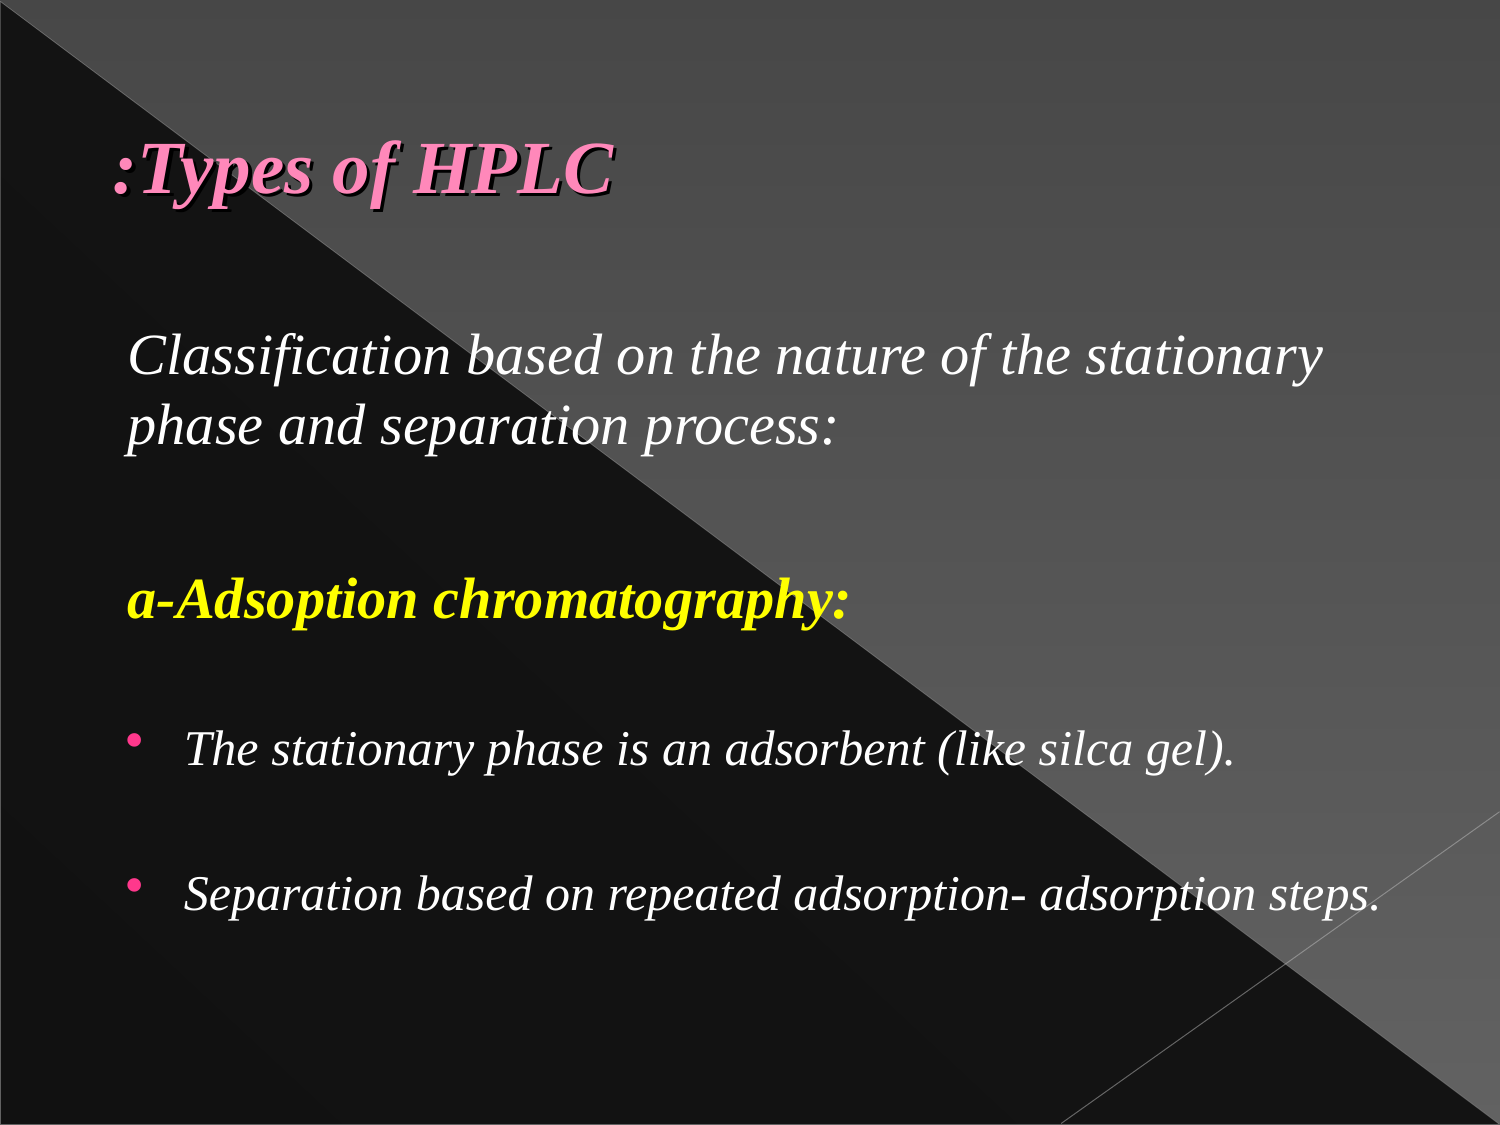

# Types of HPLC:
Classification based on the nature of the stationary phase and separation process:
a-Adsoption chromatography:
The stationary phase is an adsorbent (like silca gel).
Separation based on repeated adsorption- adsorption steps.